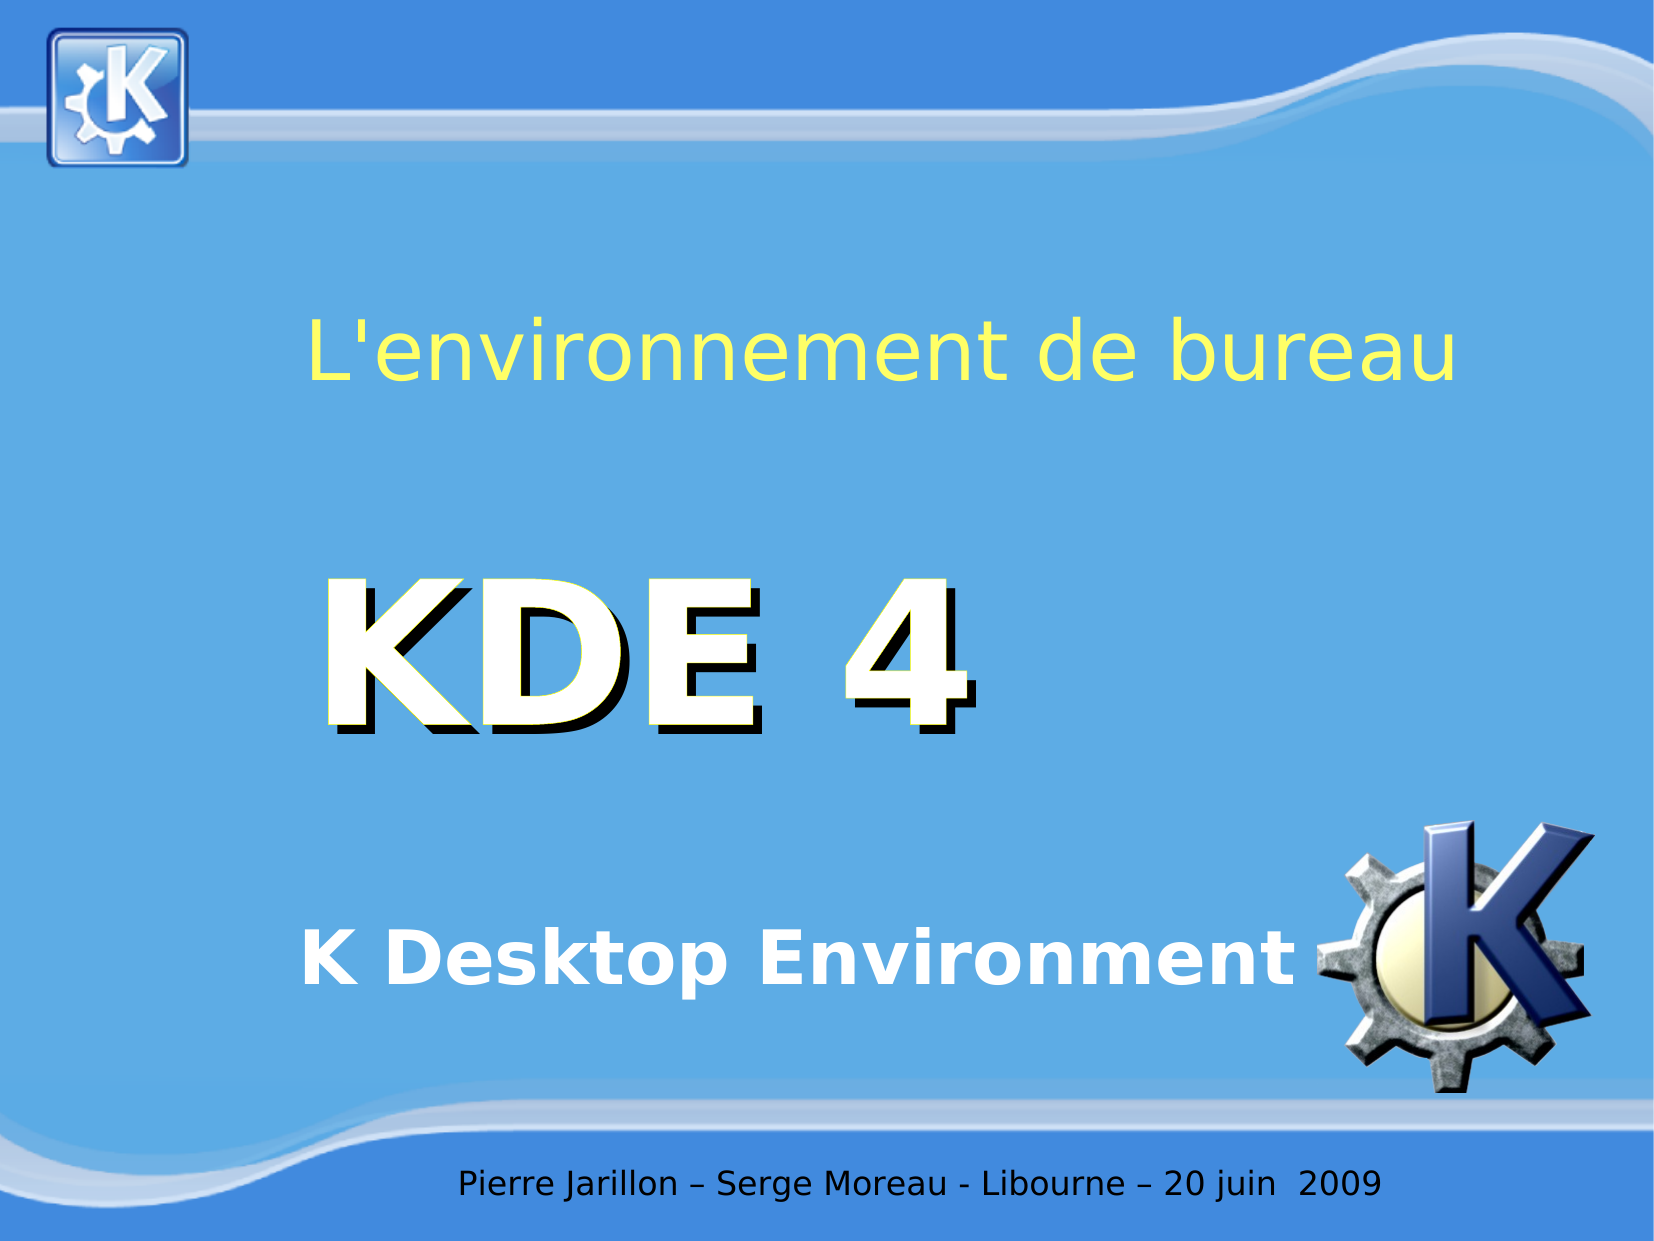

L'environnement de bureau
KDE 4
K Desktop Environment
Pierre Jarillon – Serge Moreau - Libourne – 20 juin 2009